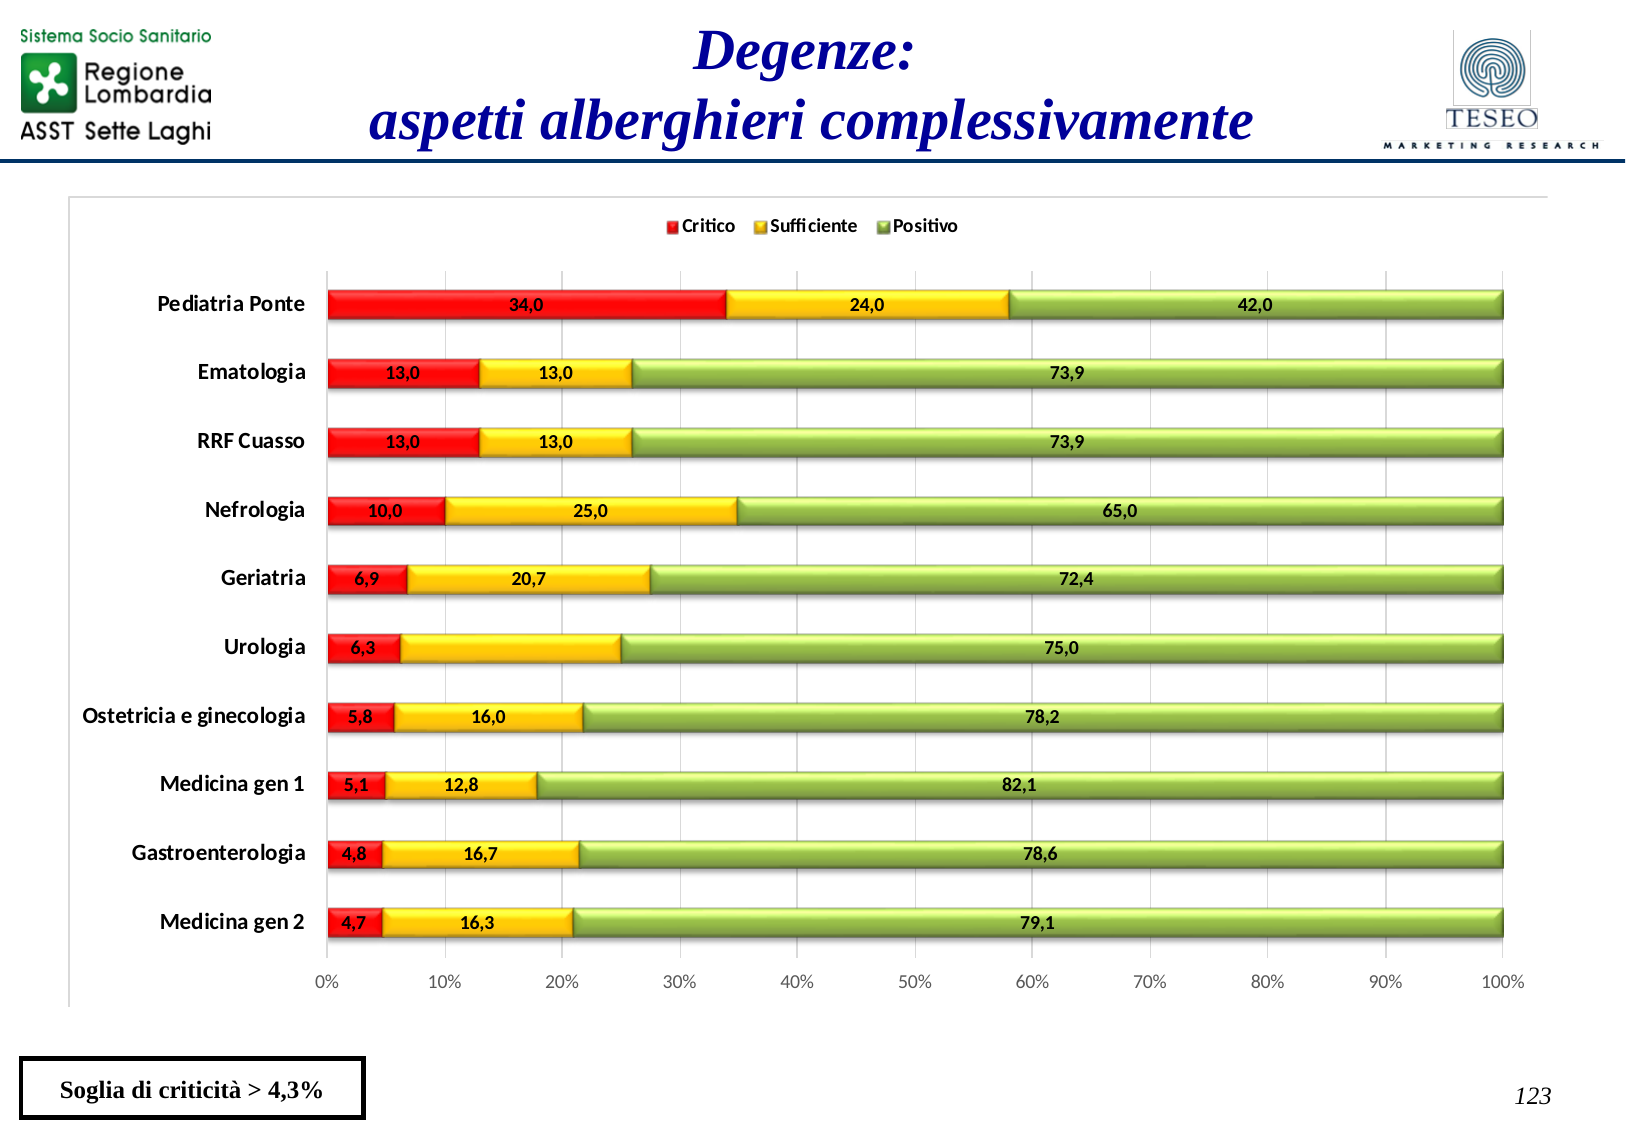

Degenze:
aspetti alberghieri complessivamente
Soglia di criticità > 4,3%